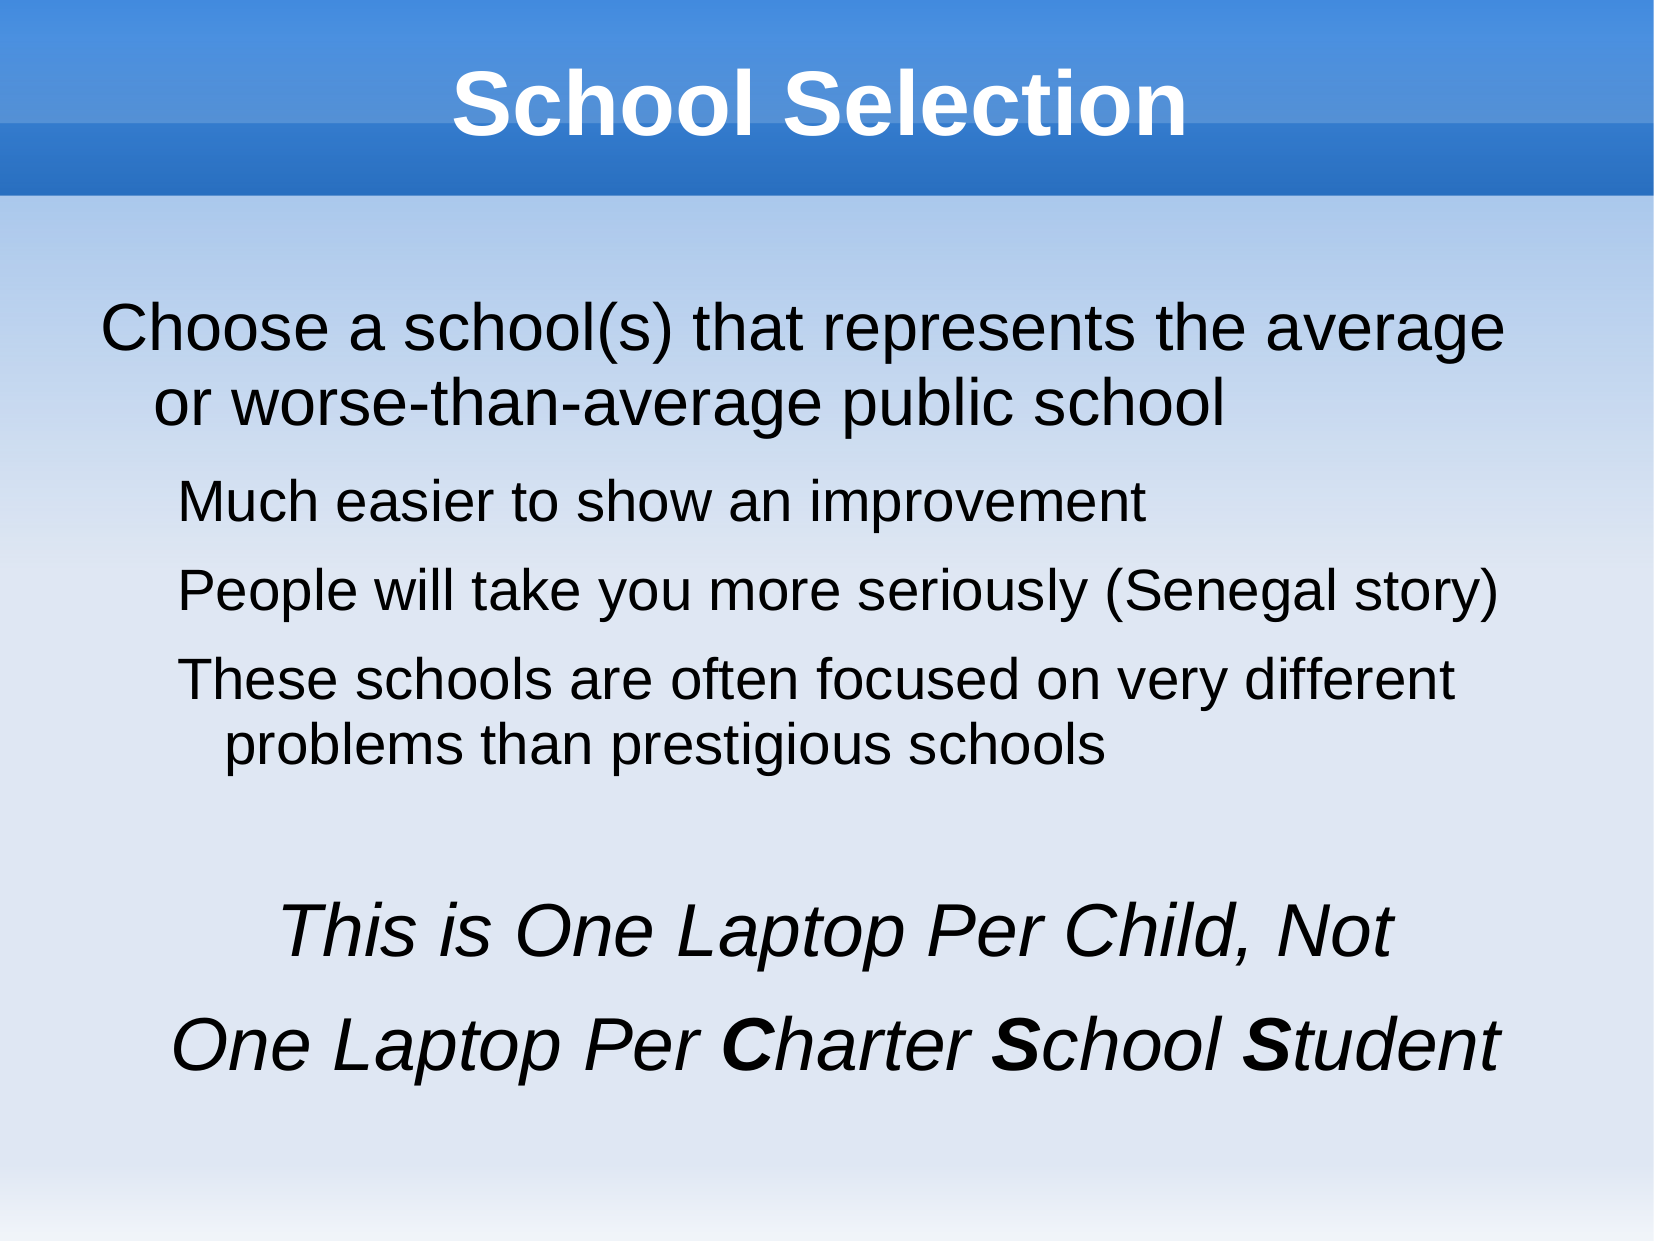

# School Selection
Choose a school(s) that represents the average or worse-than-average public school
Much easier to show an improvement
People will take you more seriously (Senegal story)
These schools are often focused on very different problems than prestigious schools
This is One Laptop Per Child, Not
One Laptop Per Charter School Student